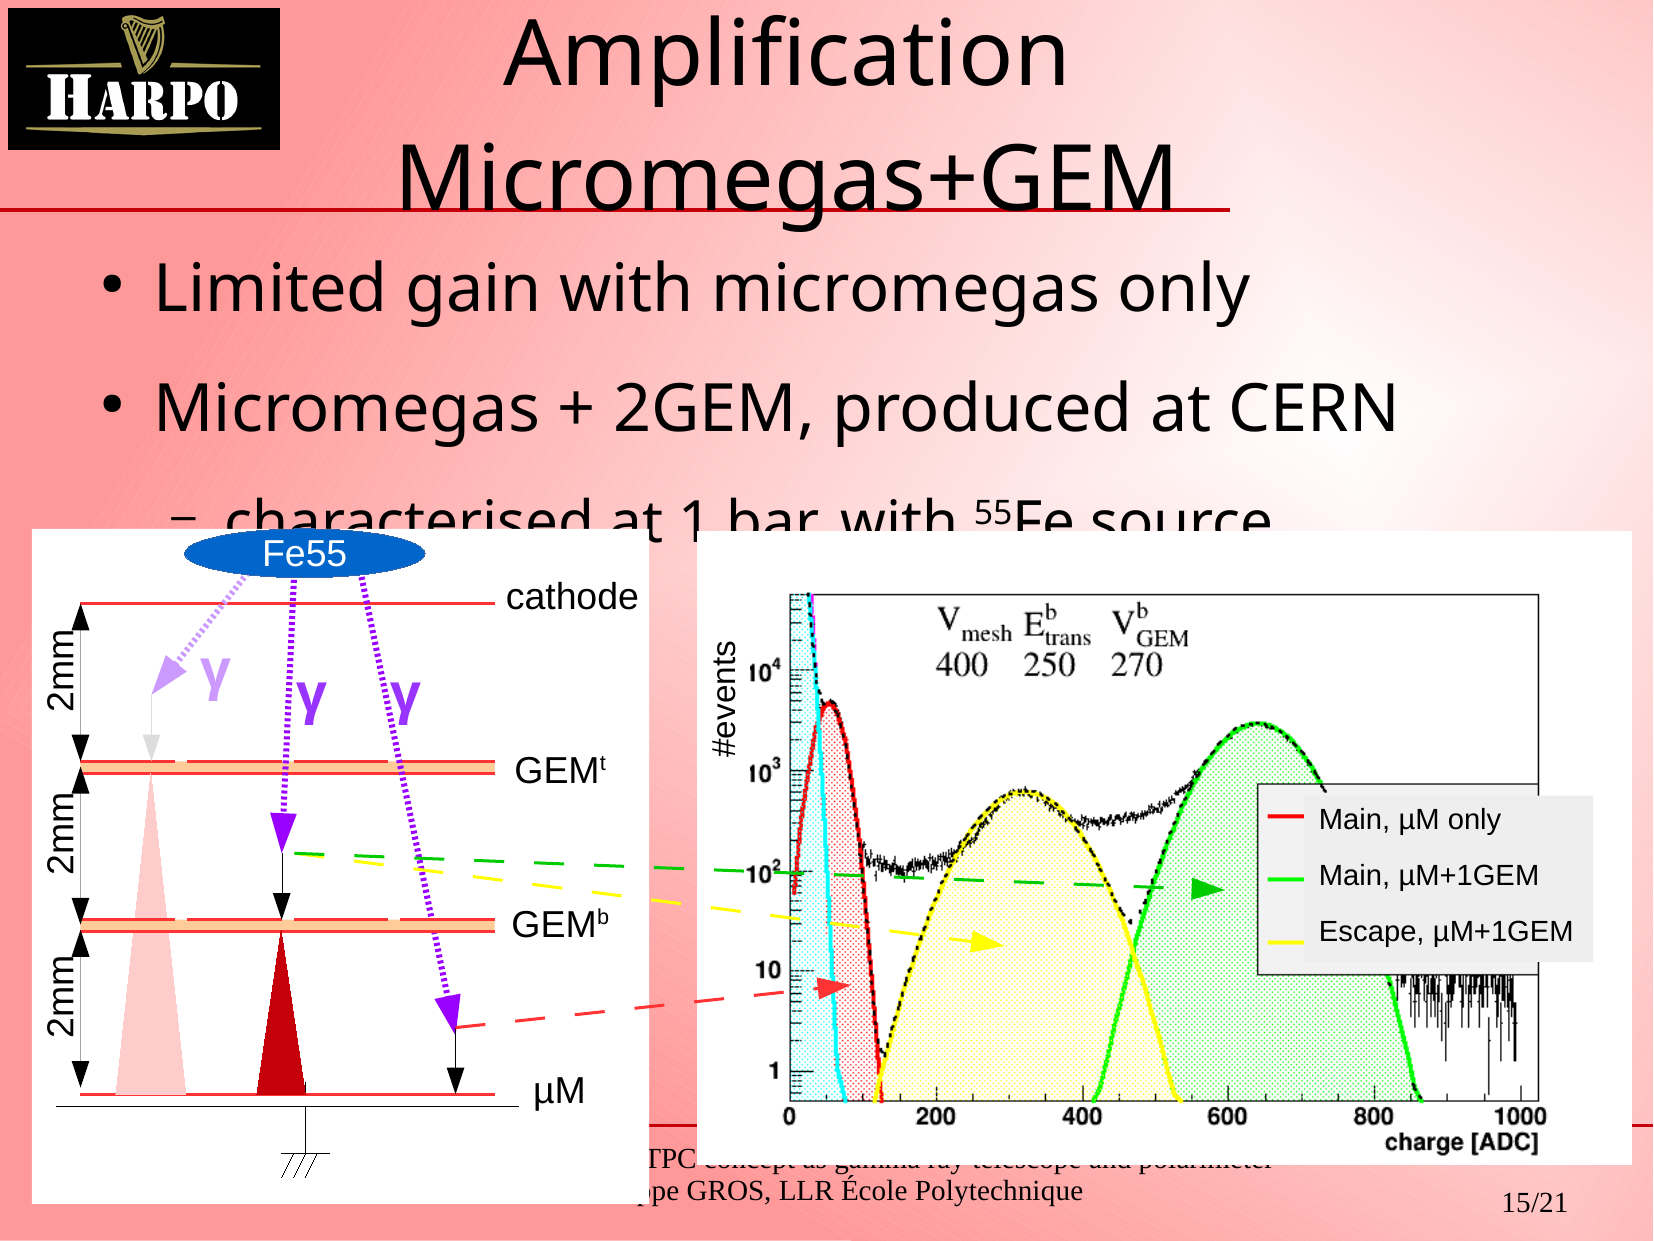

# Amplification Micromegas+GEM
Limited gain with micromegas only
Micromegas + 2GEM, produced at CERN
characterised at 1 bar, with 55Fe source
Fe55
cathode
γ
2mm
γ
γ
GEMt
2mm
GEMb
2mm
µM
Ettrans
#events
Main, µM only
Main, µM+1GEM
Escape, µM+1GEM
Colloque Grands Instruments: HARPOPhilippe GROS
2014-04-02
15